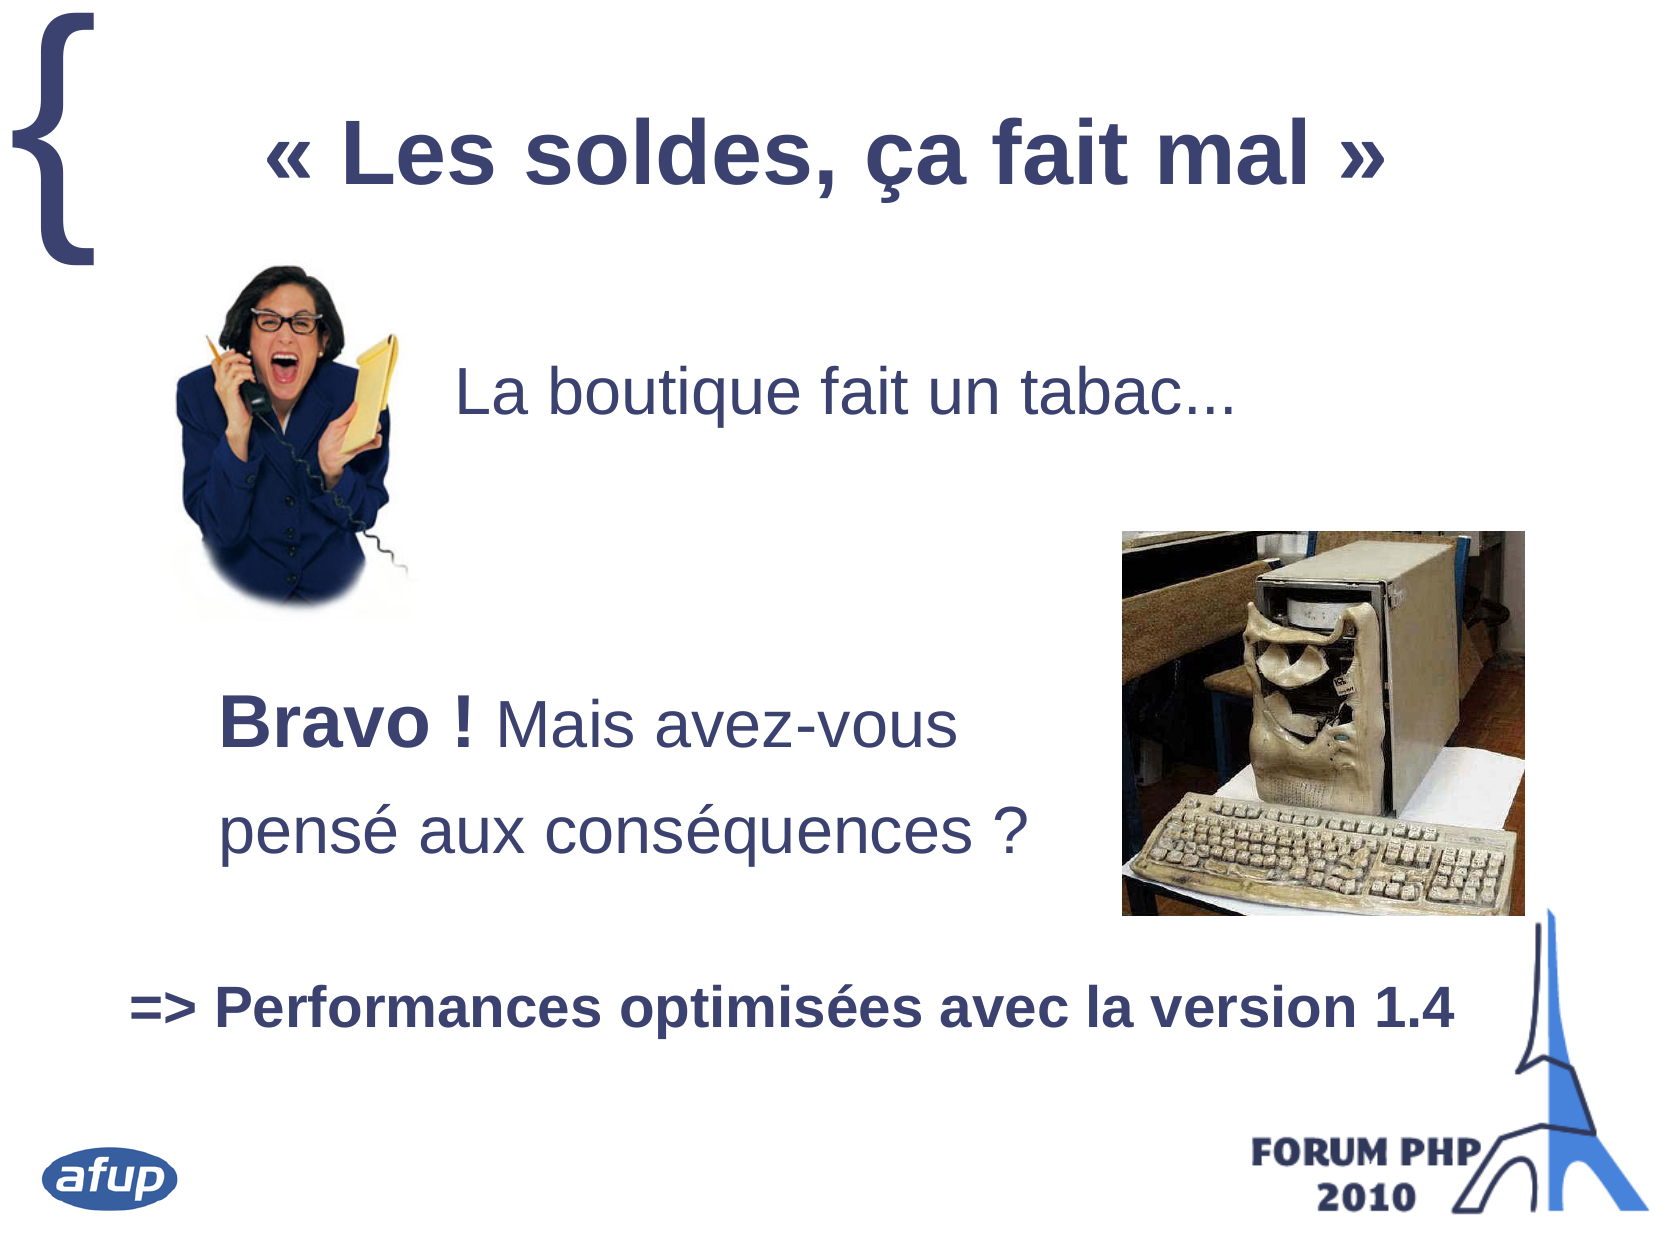

# « Les soldes, ça fait mal »
La boutique fait un tabac...
Bravo ! Mais avez-vous
pensé aux conséquences ?
=> Performances optimisées avec la version 1.4